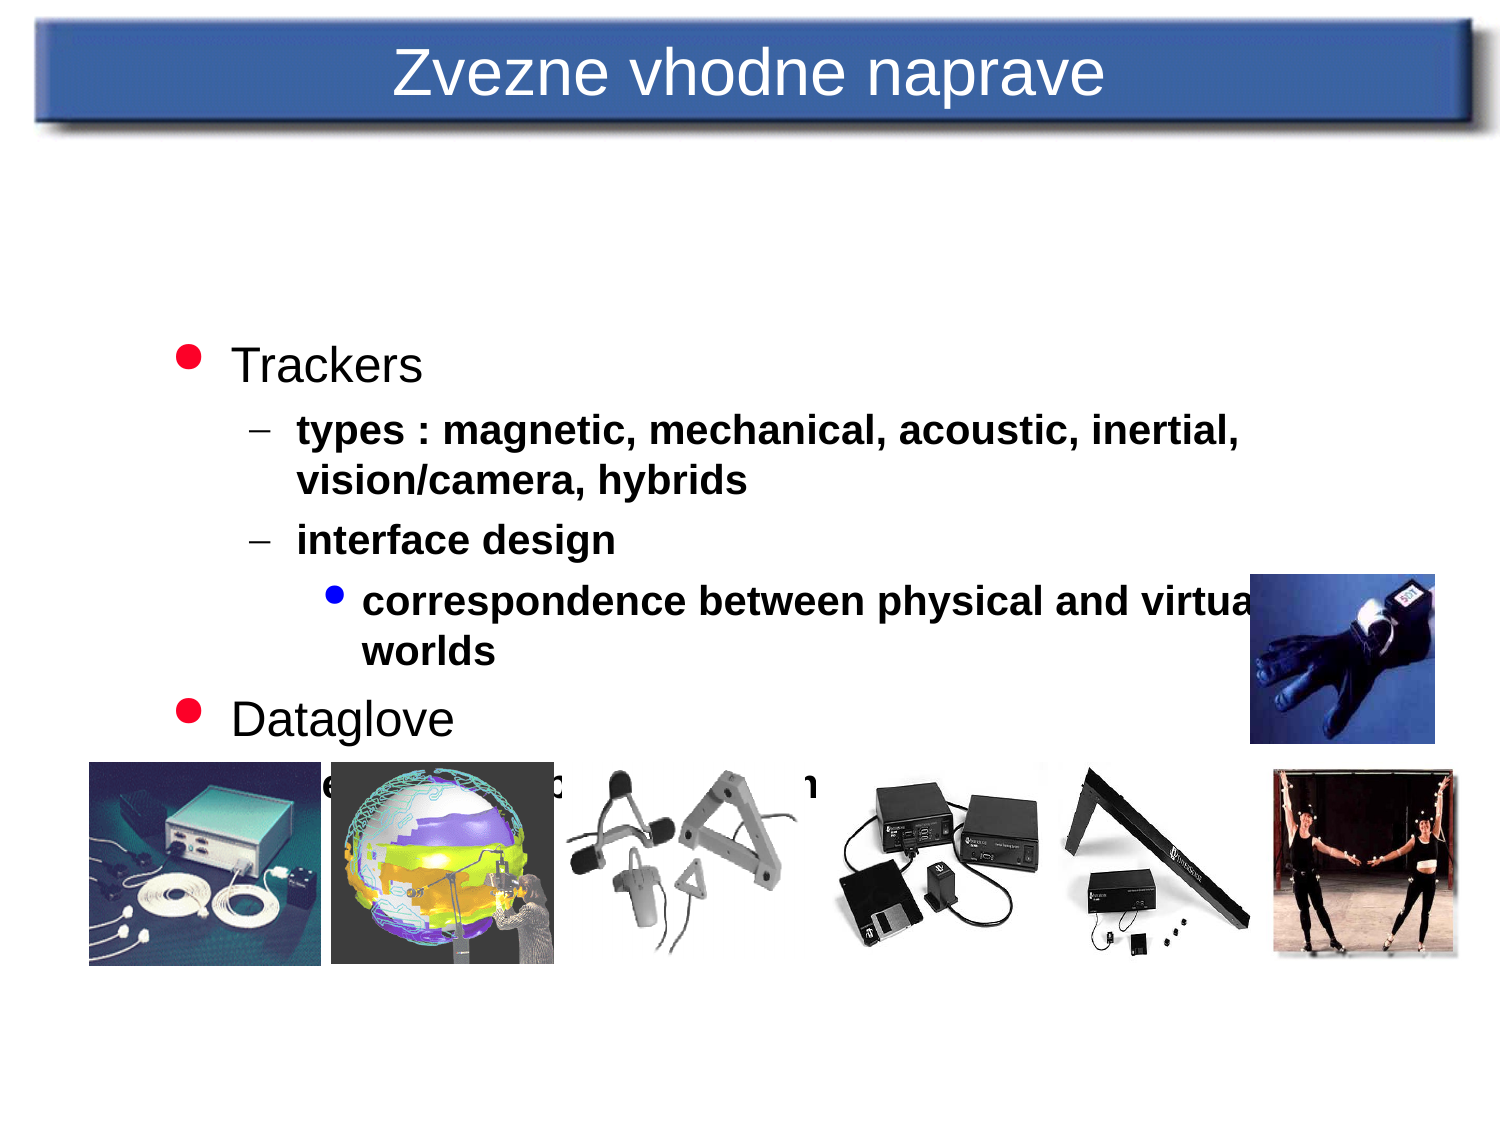

# Zvezne vhodne naprave
Trackers
types : magnetic, mechanical, acoustic, inertial, vision/camera, hybrids
interface design
correspondence between physical and virtual worlds
Dataglove
gesture and posture communication